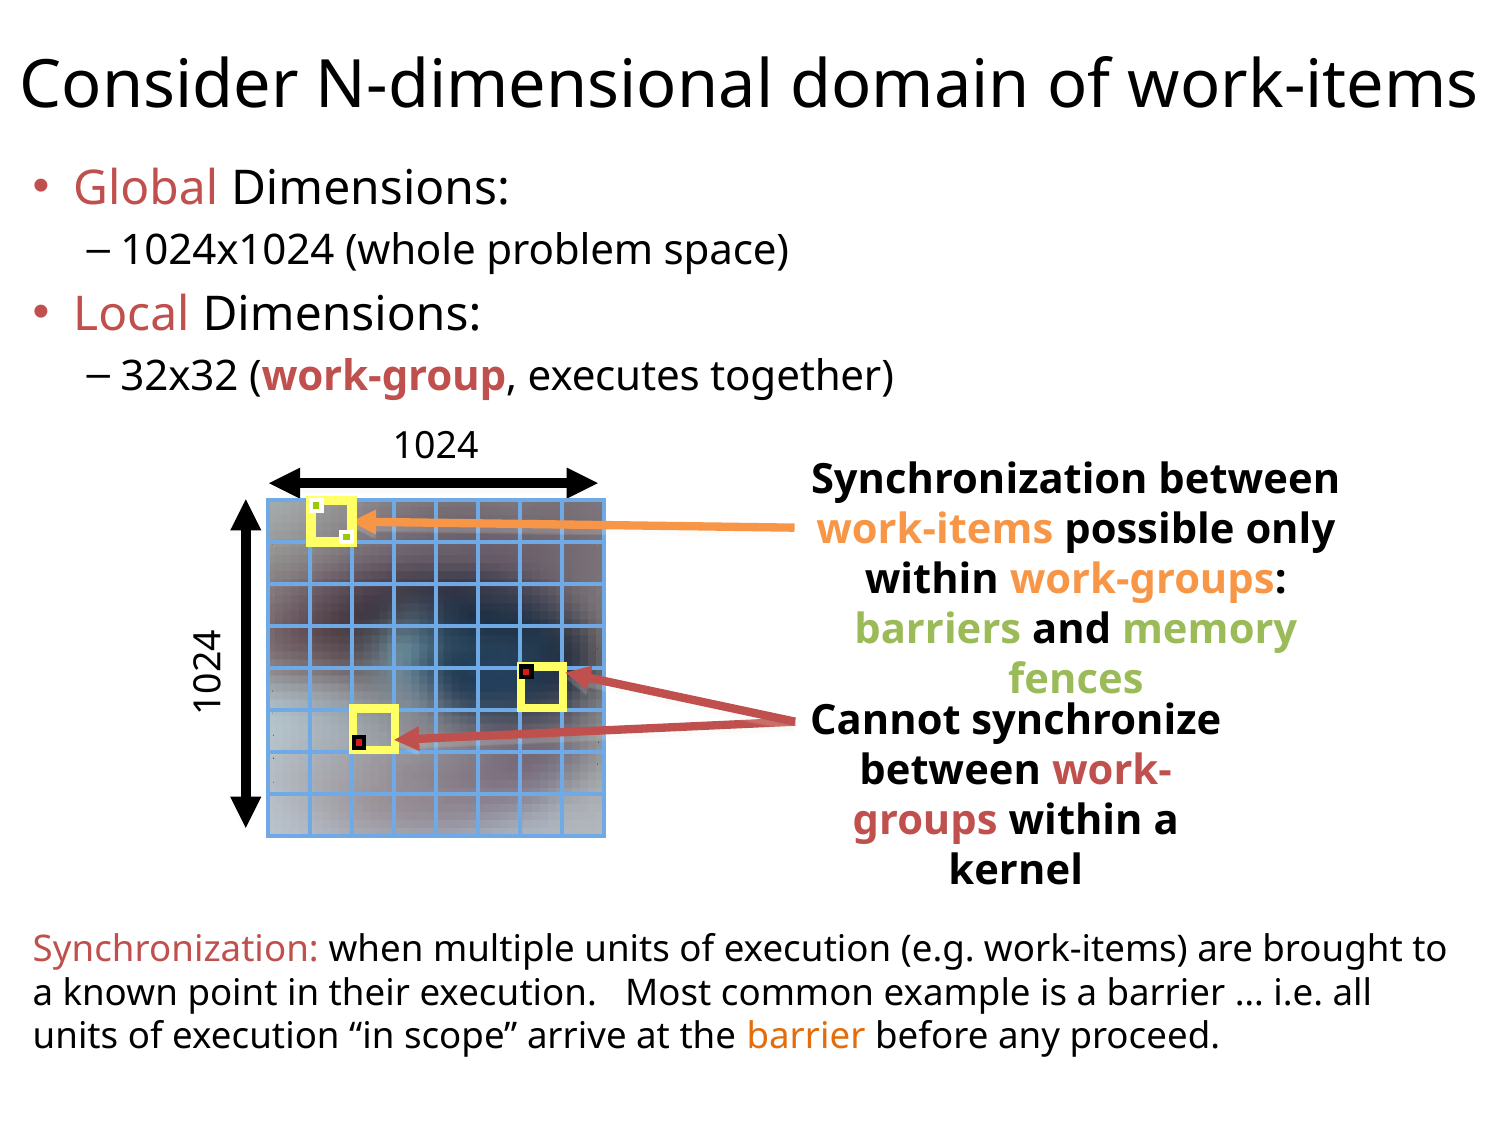

# Consider N-dimensional domain of work-items
Global Dimensions:
1024x1024 (whole problem space)
Local Dimensions:
32x32 (work-group, executes together)
1024
Synchronization between work-items possible only within work-groups:
barriers and memory fences
1024
Cannot synchronize between work-groups within a kernel
Synchronization: when multiple units of execution (e.g. work-items) are brought to a known point in their execution. Most common example is a barrier … i.e. all units of execution “in scope” arrive at the barrier before any proceed.